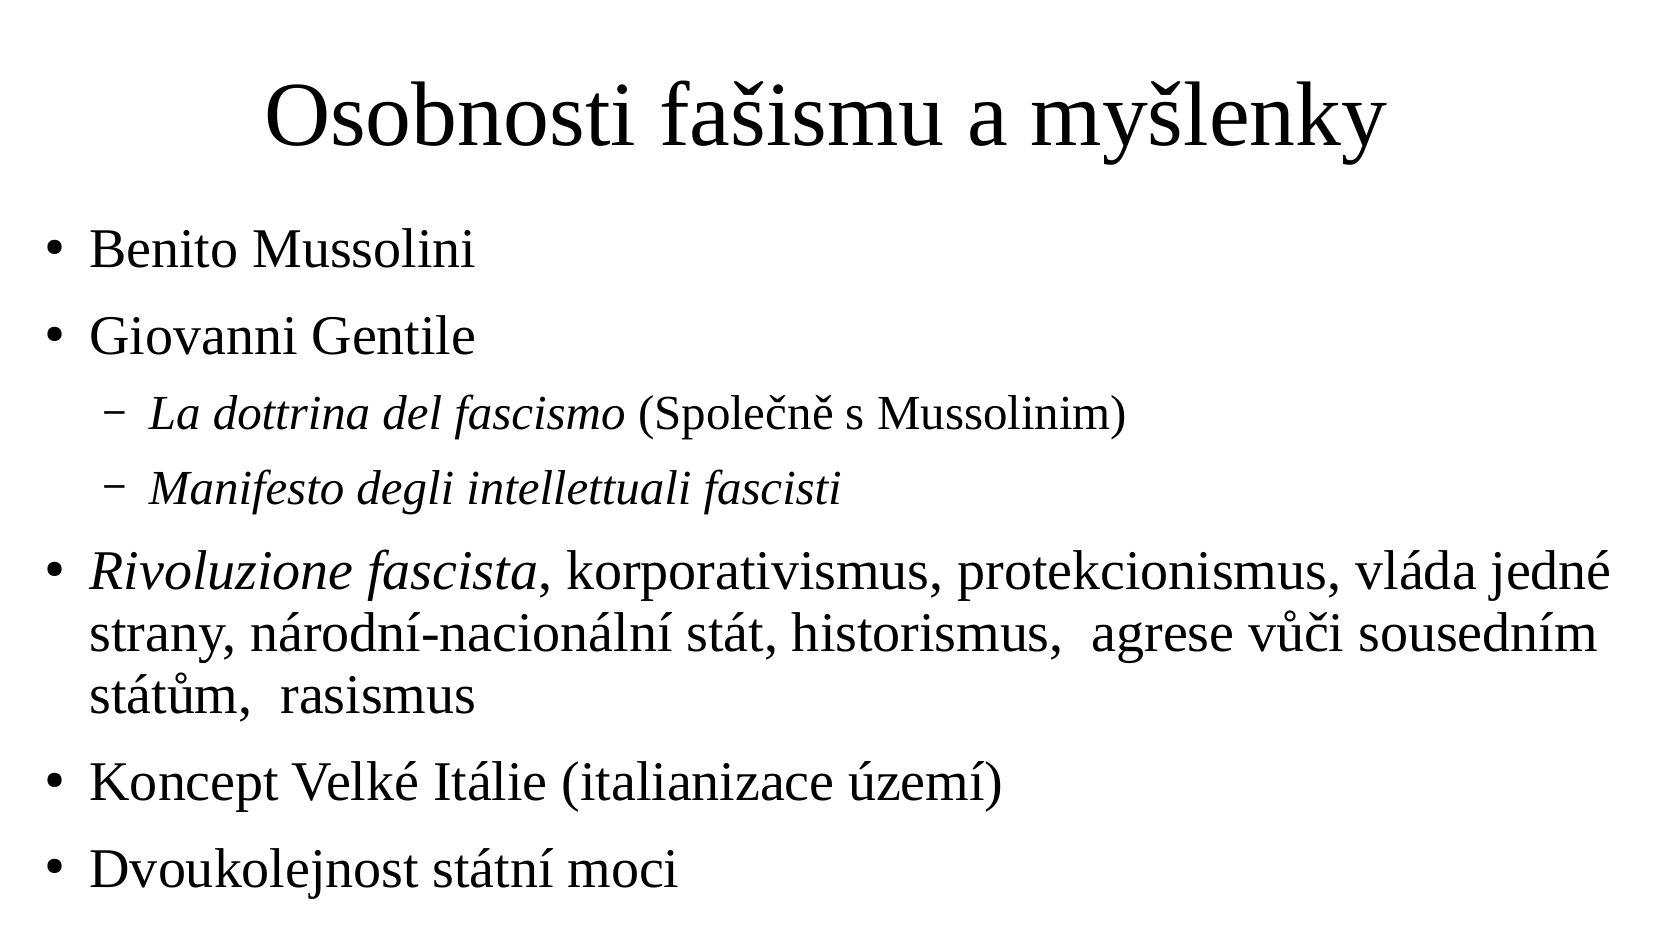

# Osobnosti fašismu a myšlenky
Benito Mussolini
Giovanni Gentile
La dottrina del fascismo (Společně s Mussolinim)
Manifesto degli intellettuali fascisti
Rivoluzione fascista, korporativismus, protekcionismus, vláda jedné strany, národní-nacionální stát, historismus, agrese vůči sousedním státům, rasismus
Koncept Velké Itálie (italianizace území)
Dvoukolejnost státní moci